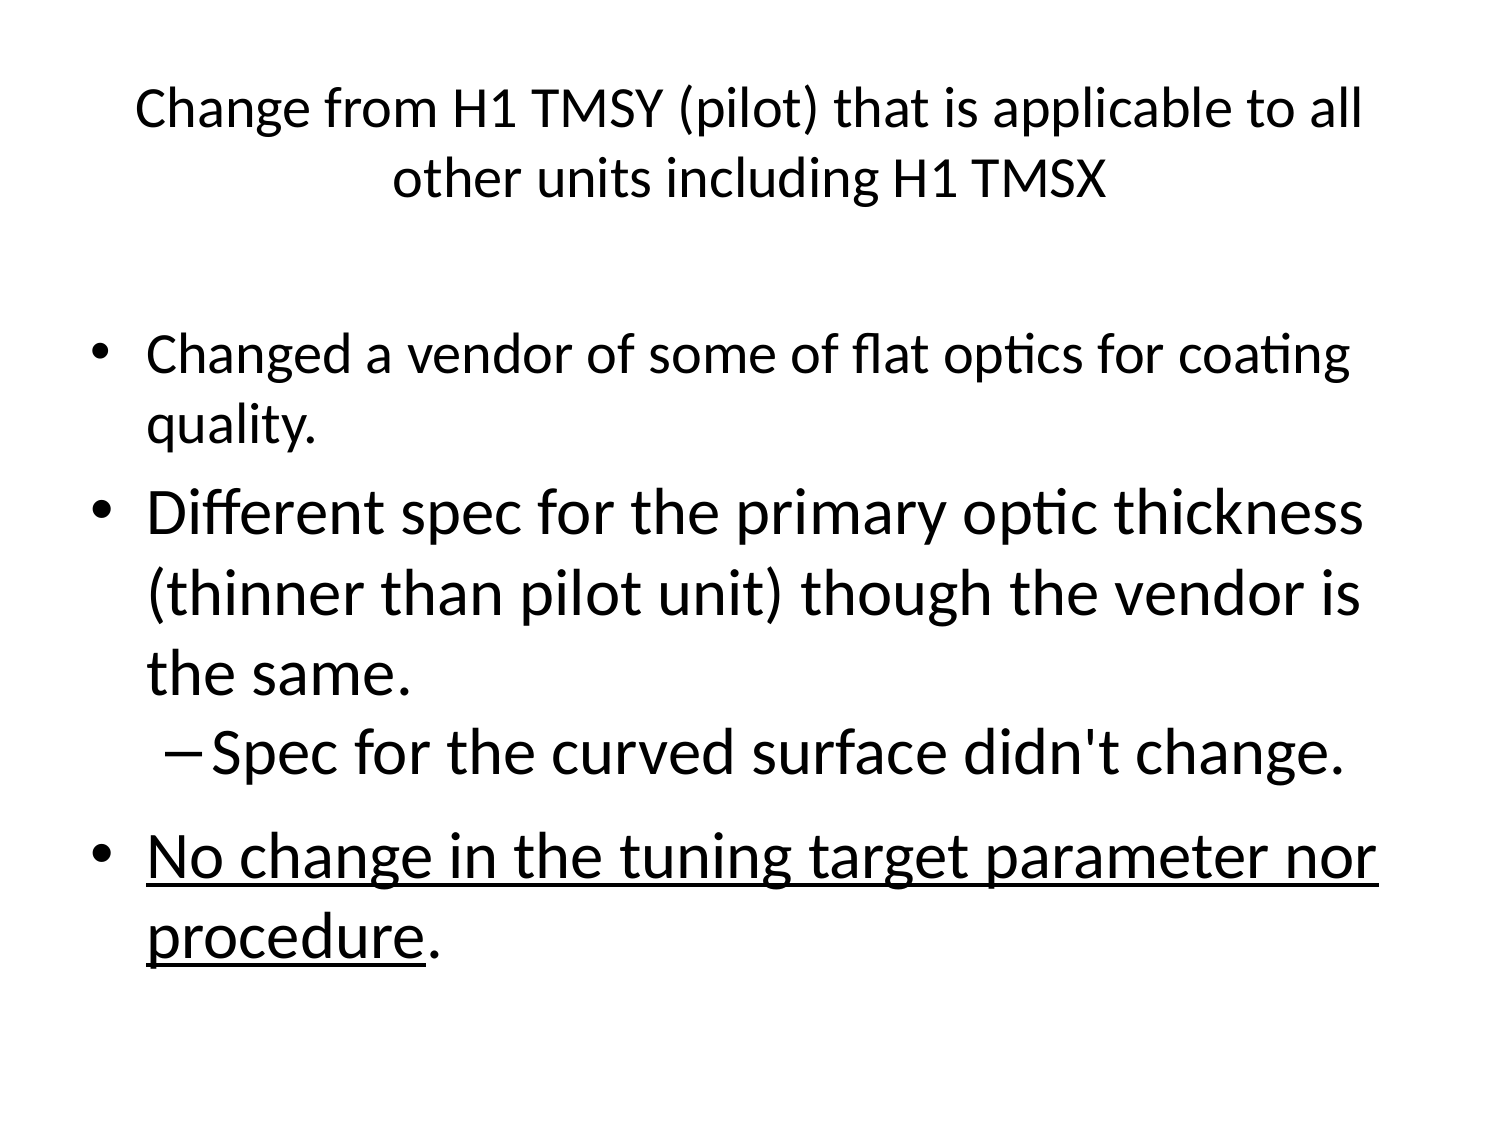

# Change from H1 TMSY (pilot) that is applicable to all other units including H1 TMSX
Changed a vendor of some of flat optics for coating quality.
Different spec for the primary optic thickness (thinner than pilot unit) though the vendor is the same.
Spec for the curved surface didn't change.
No change in the tuning target parameter nor procedure.